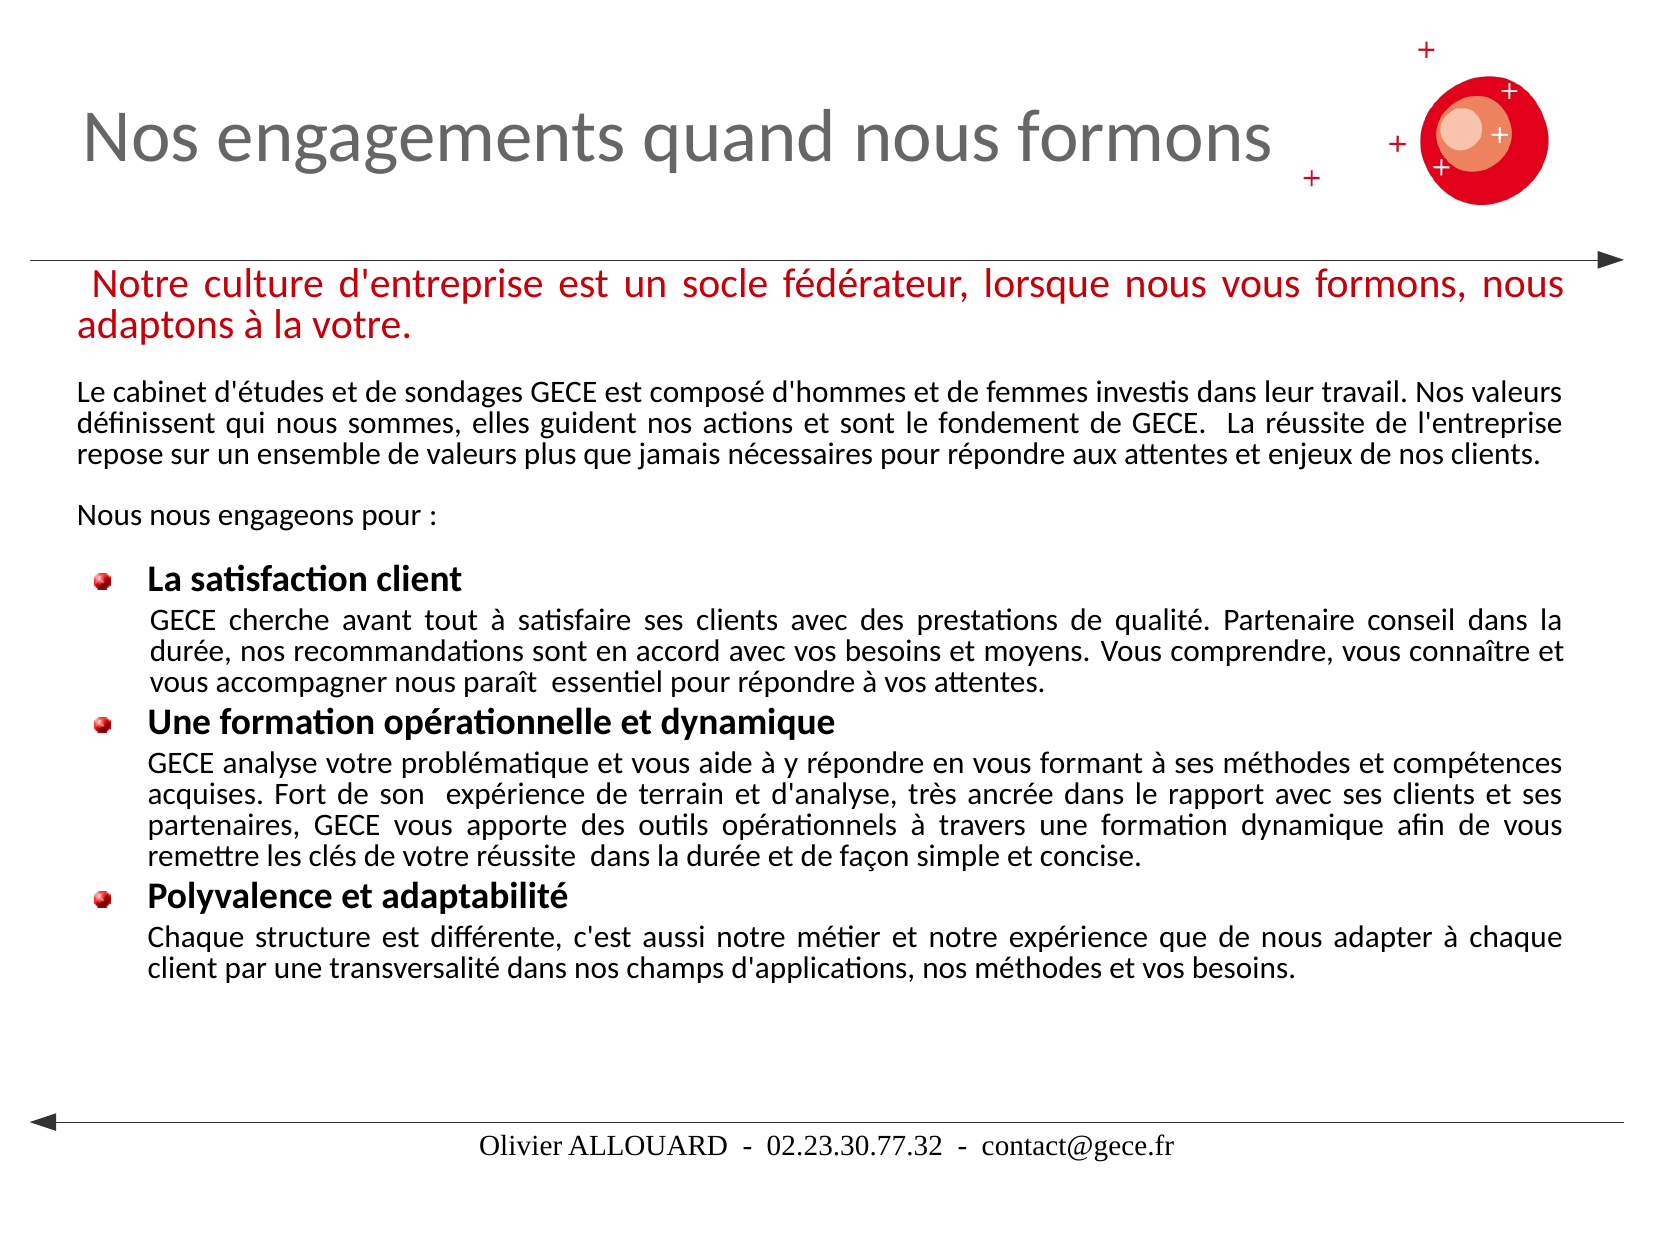

# Nos engagements quand nous formons
 Notre culture d'entreprise est un socle fédérateur, lorsque nous vous formons, nous adaptons à la votre.
Le cabinet d'études et de sondages GECE est composé d'hommes et de femmes investis dans leur travail. Nos valeurs définissent qui nous sommes, elles guident nos actions et sont le fondement de GECE. La réussite de l'entreprise repose sur un ensemble de valeurs plus que jamais nécessaires pour répondre aux attentes et enjeux de nos clients.
Nous nous engageons pour :
La satisfaction client
GECE cherche avant tout à satisfaire ses clients avec des prestations de qualité. Partenaire conseil dans la durée, nos recommandations sont en accord avec vos besoins et moyens. Vous comprendre, vous connaître et vous accompagner nous paraît essentiel pour répondre à vos attentes.
Une formation opérationnelle et dynamique
GECE analyse votre problématique et vous aide à y répondre en vous formant à ses méthodes et compétences acquises. Fort de son expérience de terrain et d'analyse, très ancrée dans le rapport avec ses clients et ses partenaires, GECE vous apporte des outils opérationnels à travers une formation dynamique afin de vous remettre les clés de votre réussite dans la durée et de façon simple et concise.
Polyvalence et adaptabilité
Chaque structure est différente, c'est aussi notre métier et notre expérience que de nous adapter à chaque client par une transversalité dans nos champs d'applications, nos méthodes et vos besoins.
Olivier ALLOUARD - 02.23.30.77.32 - contact@gece.fr